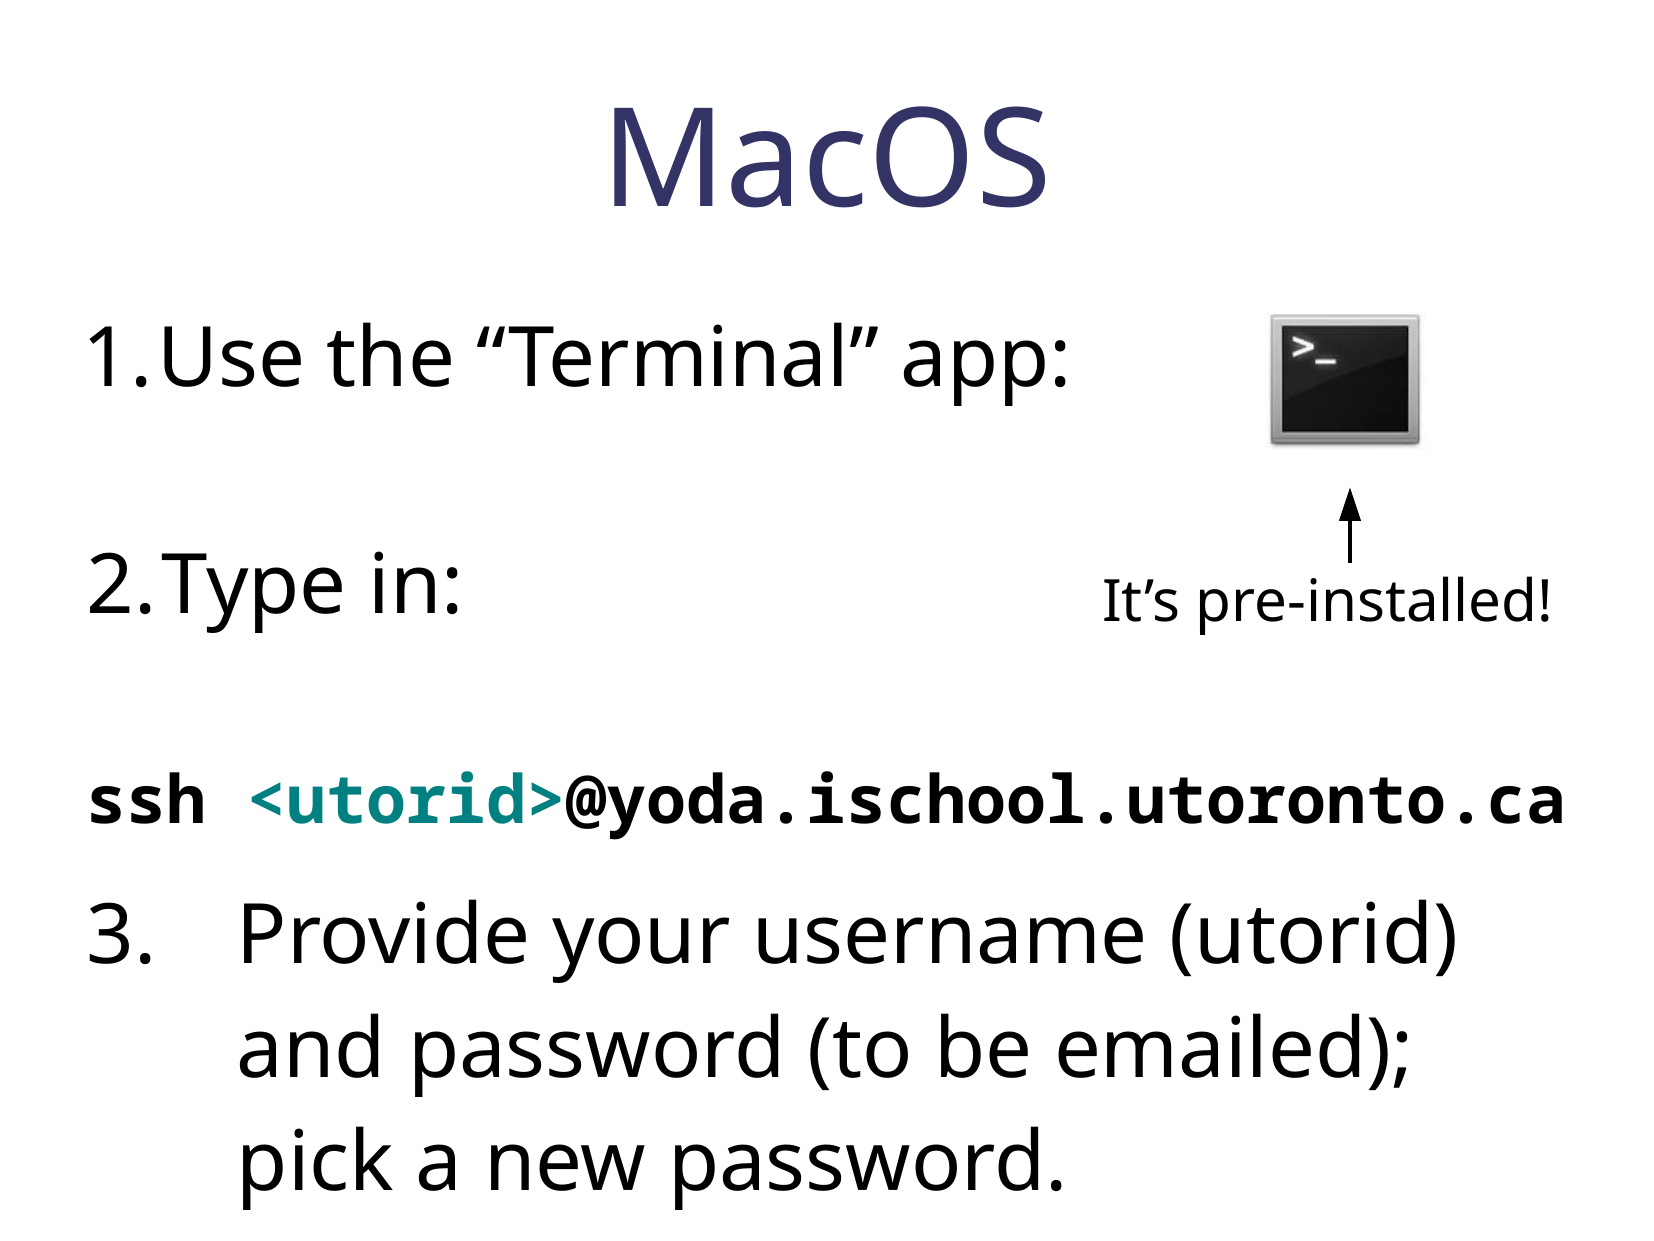

# MacOS
1.	Use the “Terminal” app:
2.	Type in:
ssh <utorid>@yoda.ischool.utoronto.ca
It’s pre-installed!
3. 	Provide your username (utorid)
 		and password (to be emailed);
		pick a new password.